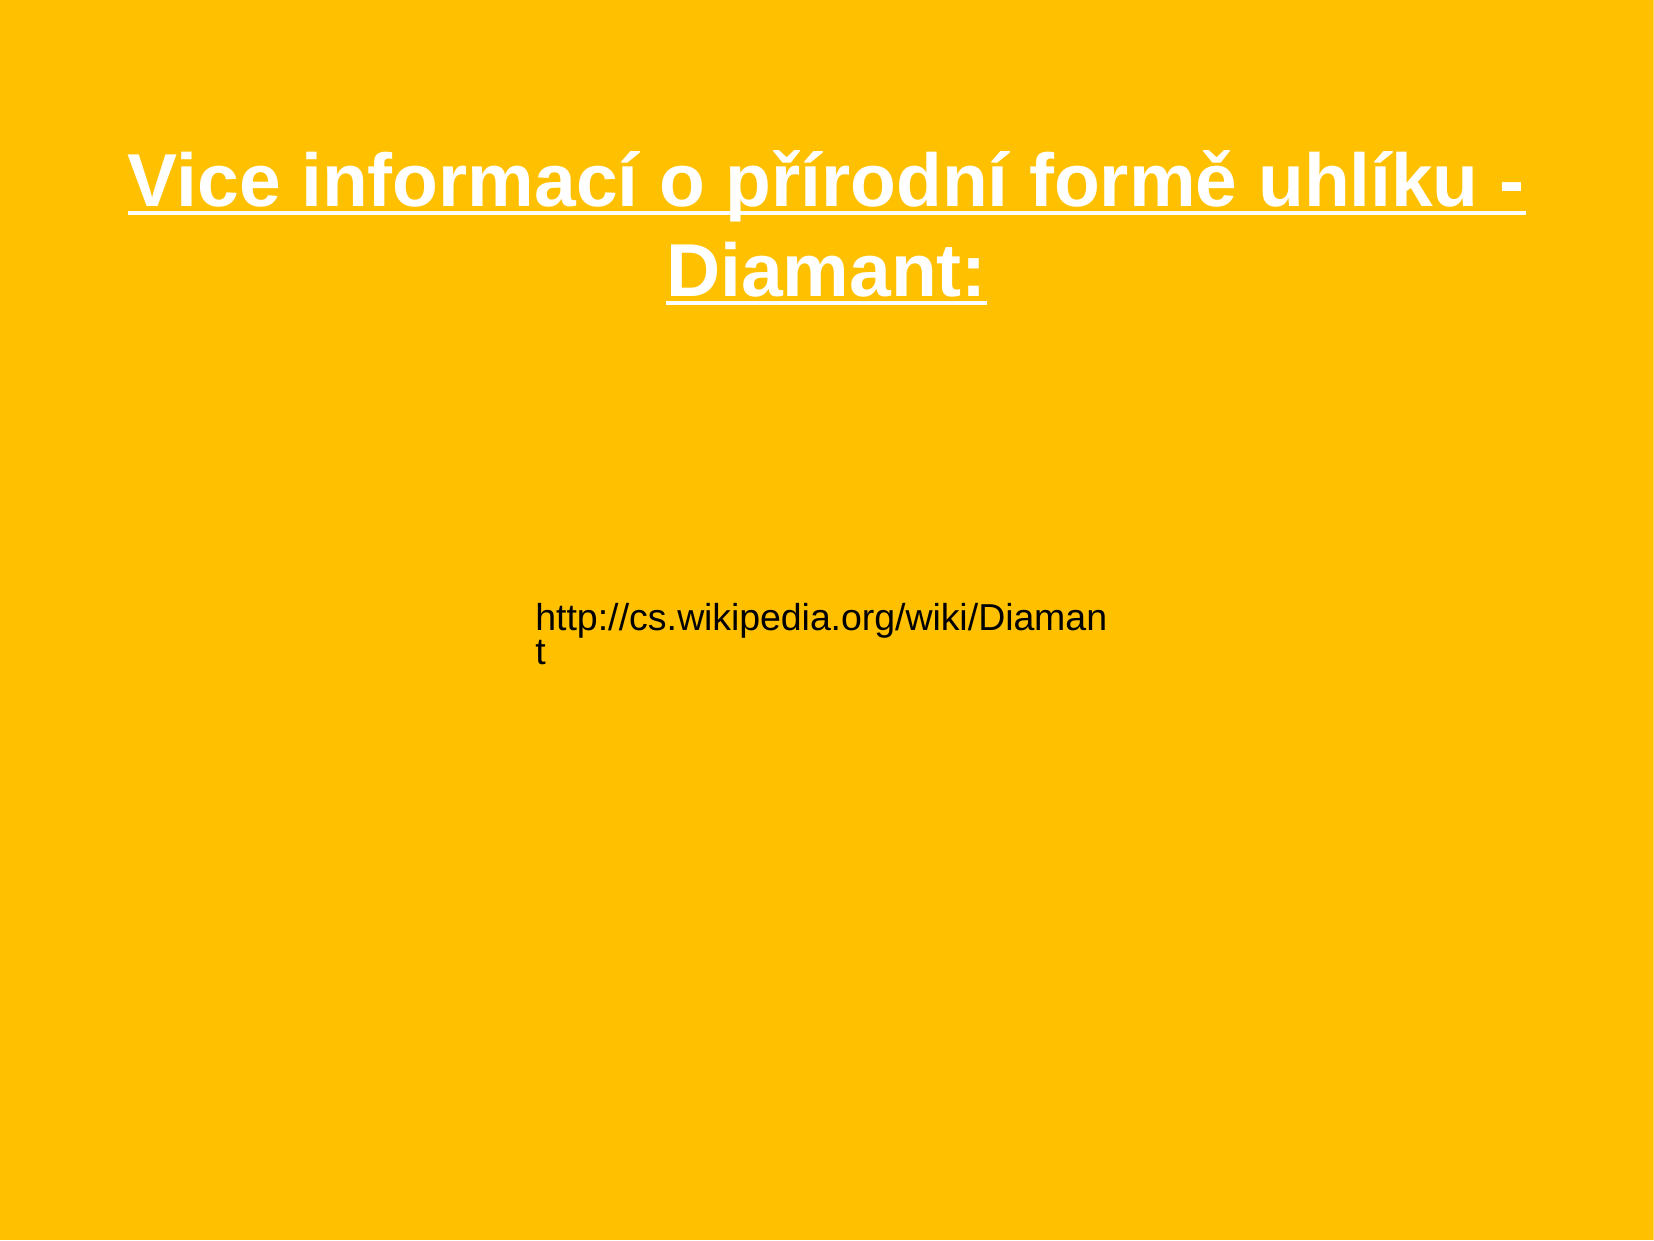

# Vice informací o přírodní formě uhlíku - Diamant:
http://cs.wikipedia.org/wiki/Diamant